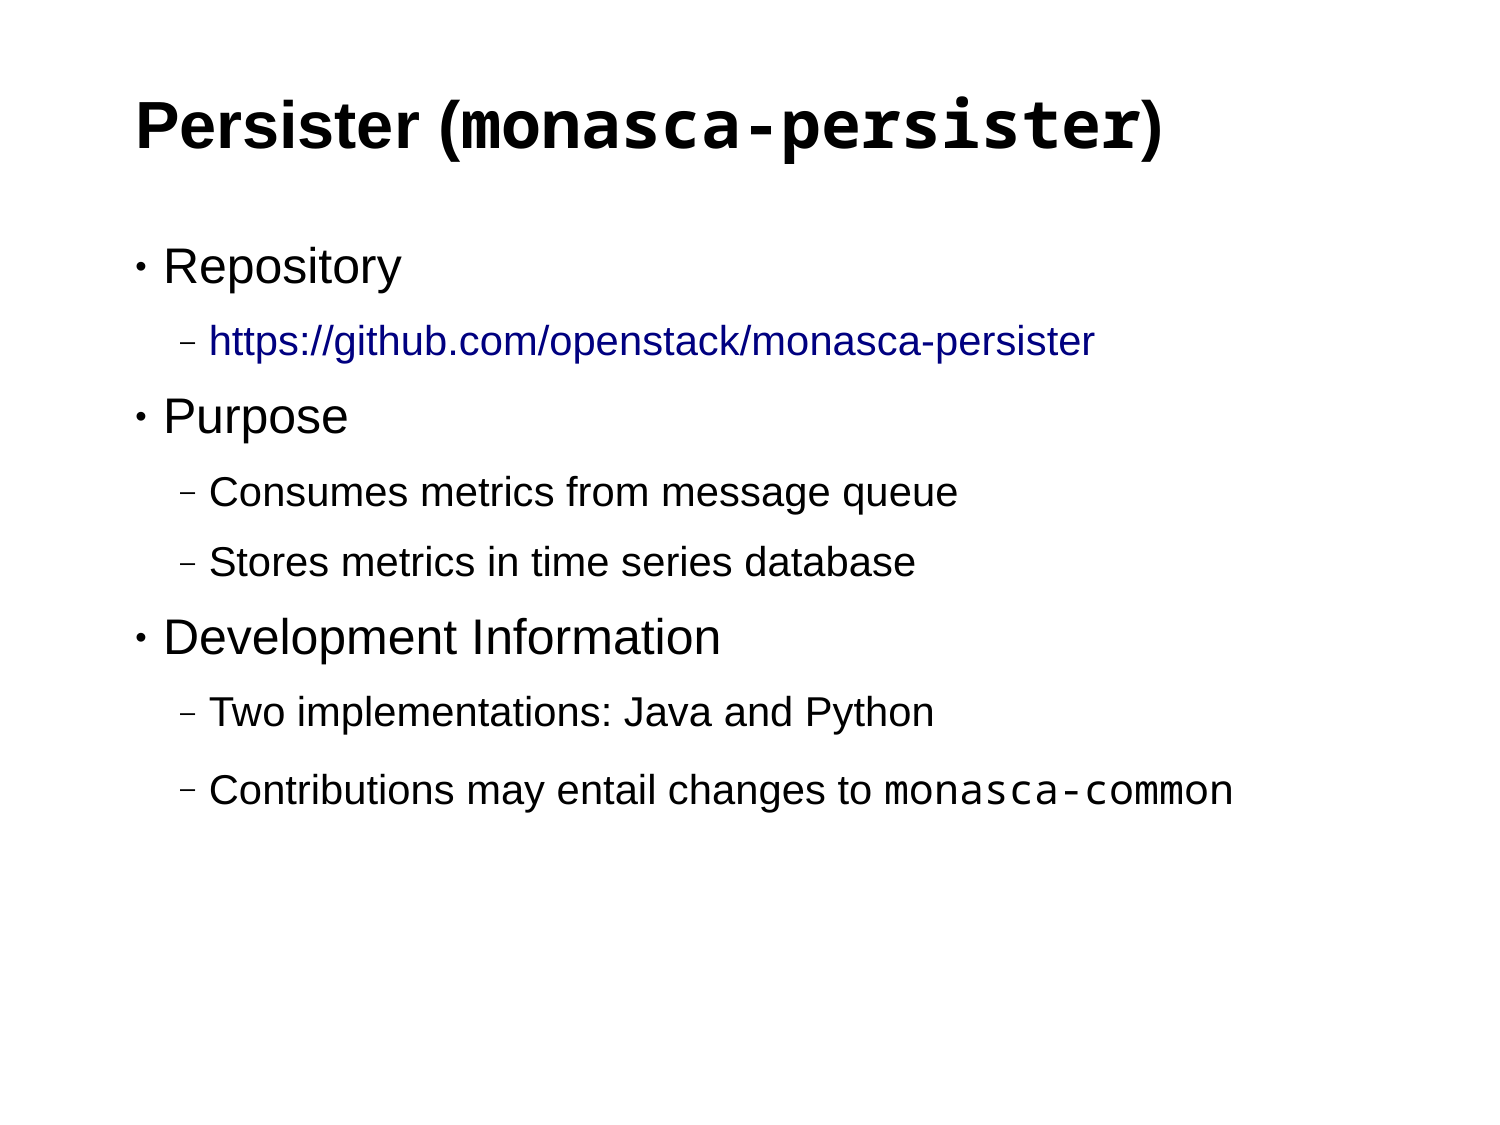

# Persister (monasca-persister)
Repository
https://github.com/openstack/monasca-persister
Purpose
Consumes metrics from message queue
Stores metrics in time series database
Development Information
Two implementations: Java and Python
Contributions may entail changes to monasca-common